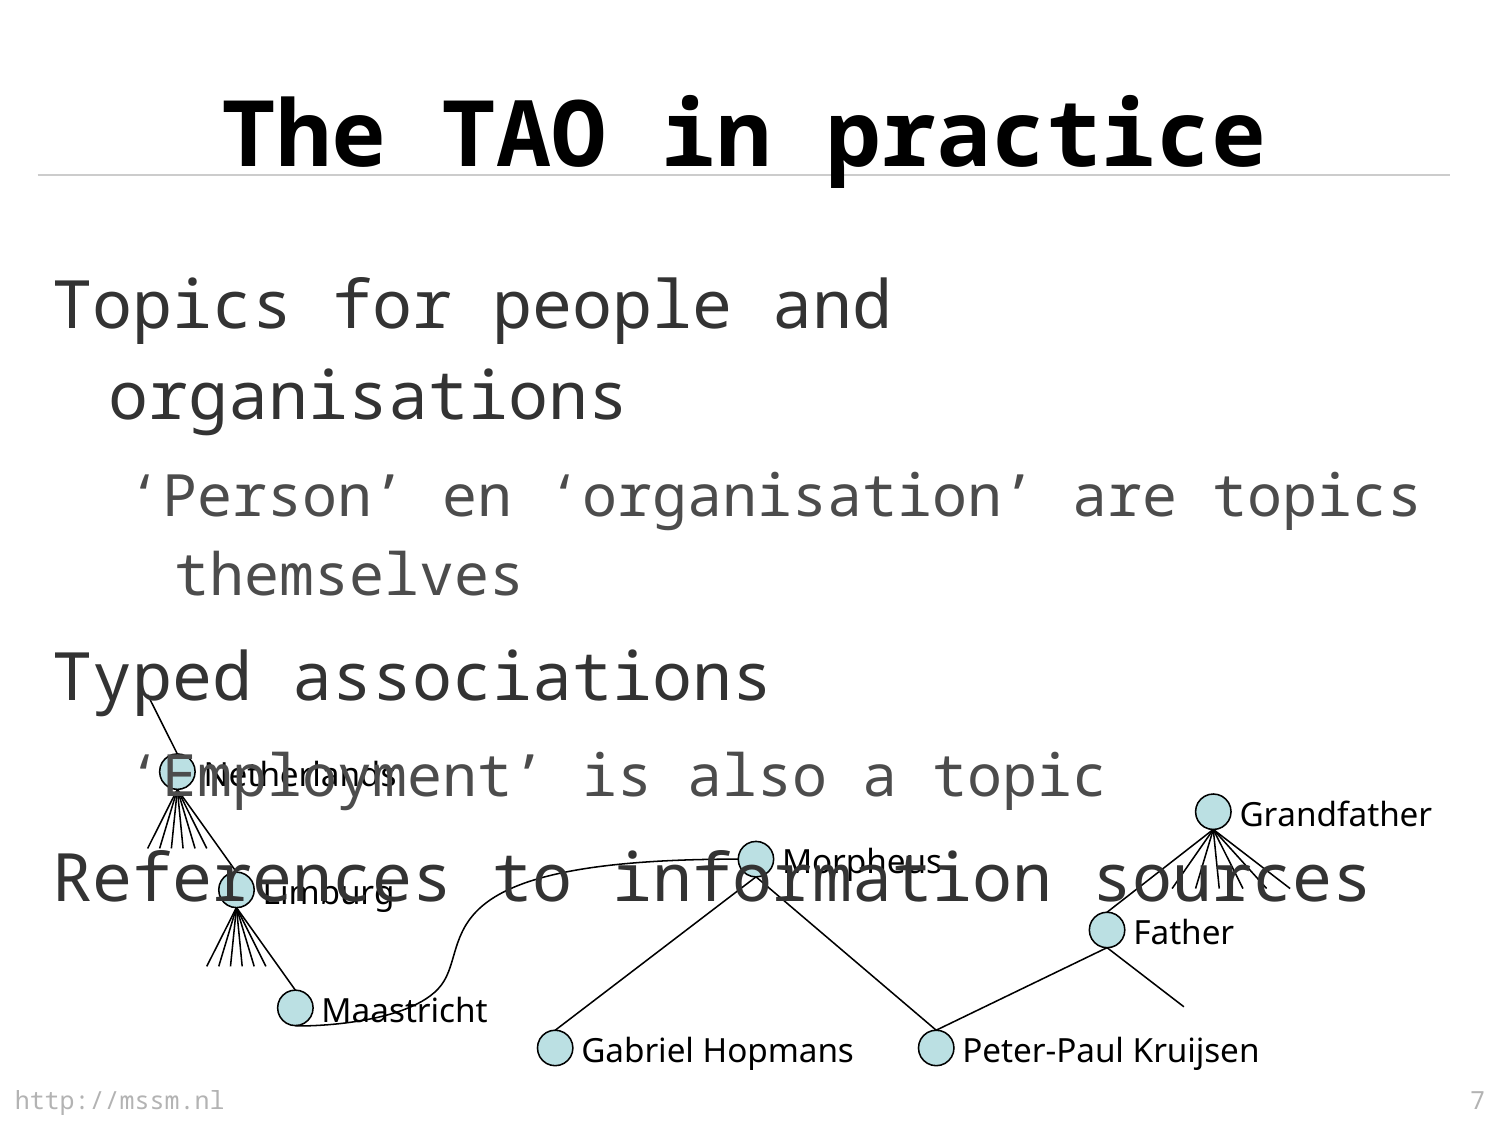

# The TAO in practice
Topics for people and organisations
‘Person’ en ‘organisation’ are topics themselves
Typed associations
‘Employment’ is also a topic
References to information sources
Netherlands
Limburg
Maastricht
Grandfather
Father
Morpheus
Gabriel Hopmans
Peter-Paul Kruijsen
http://mssm.nl
7